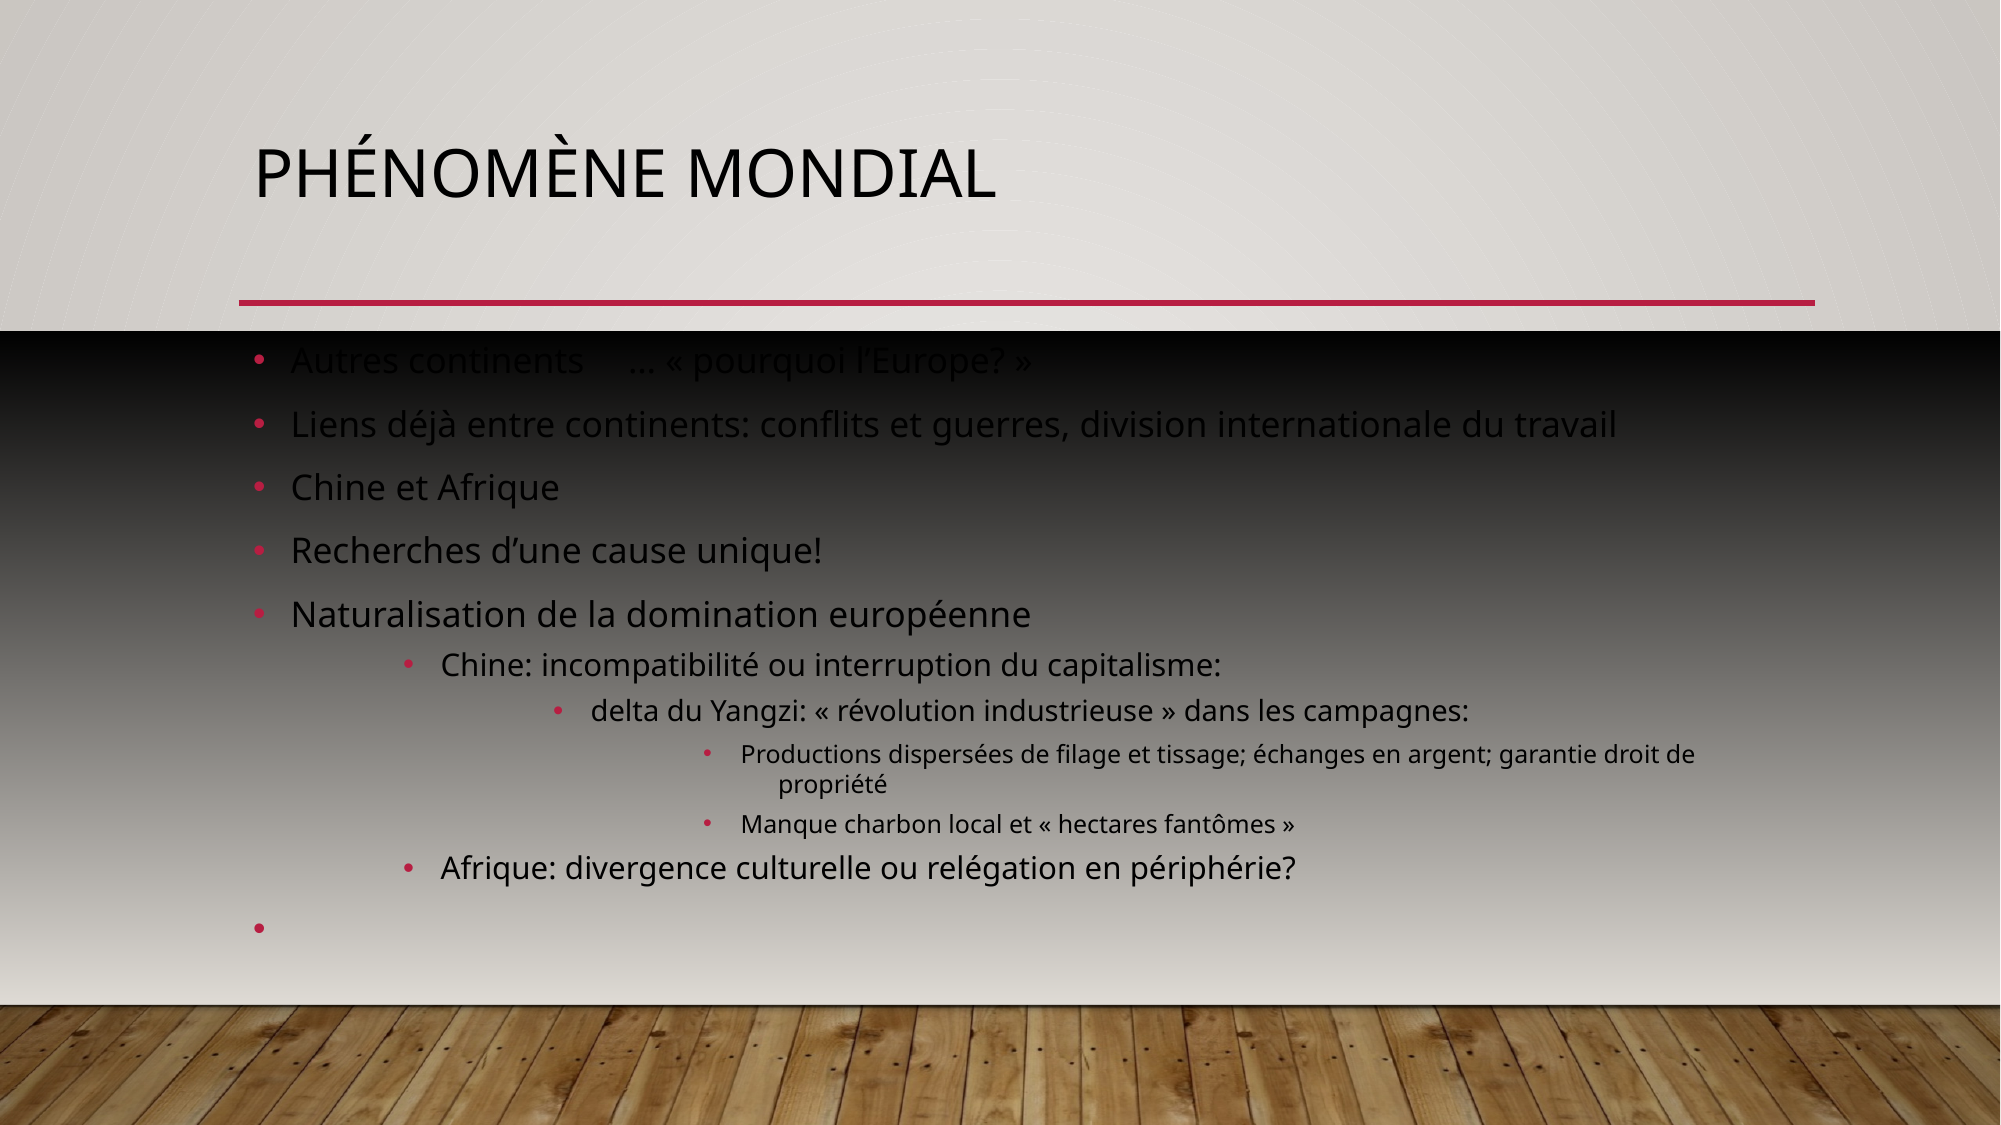

# Phénomène mondial
Autres continents 	… « pourquoi l’Europe? »
Liens déjà entre continents: conflits et guerres, division internationale du travail
Chine et Afrique
Recherches d’une cause unique!
Naturalisation de la domination européenne
Chine: incompatibilité ou interruption du capitalisme:
delta du Yangzi: « révolution industrieuse » dans les campagnes:
Productions dispersées de filage et tissage; échanges en argent; garantie droit de propriété
Manque charbon local et « hectares fantômes »
Afrique: divergence culturelle ou relégation en périphérie?